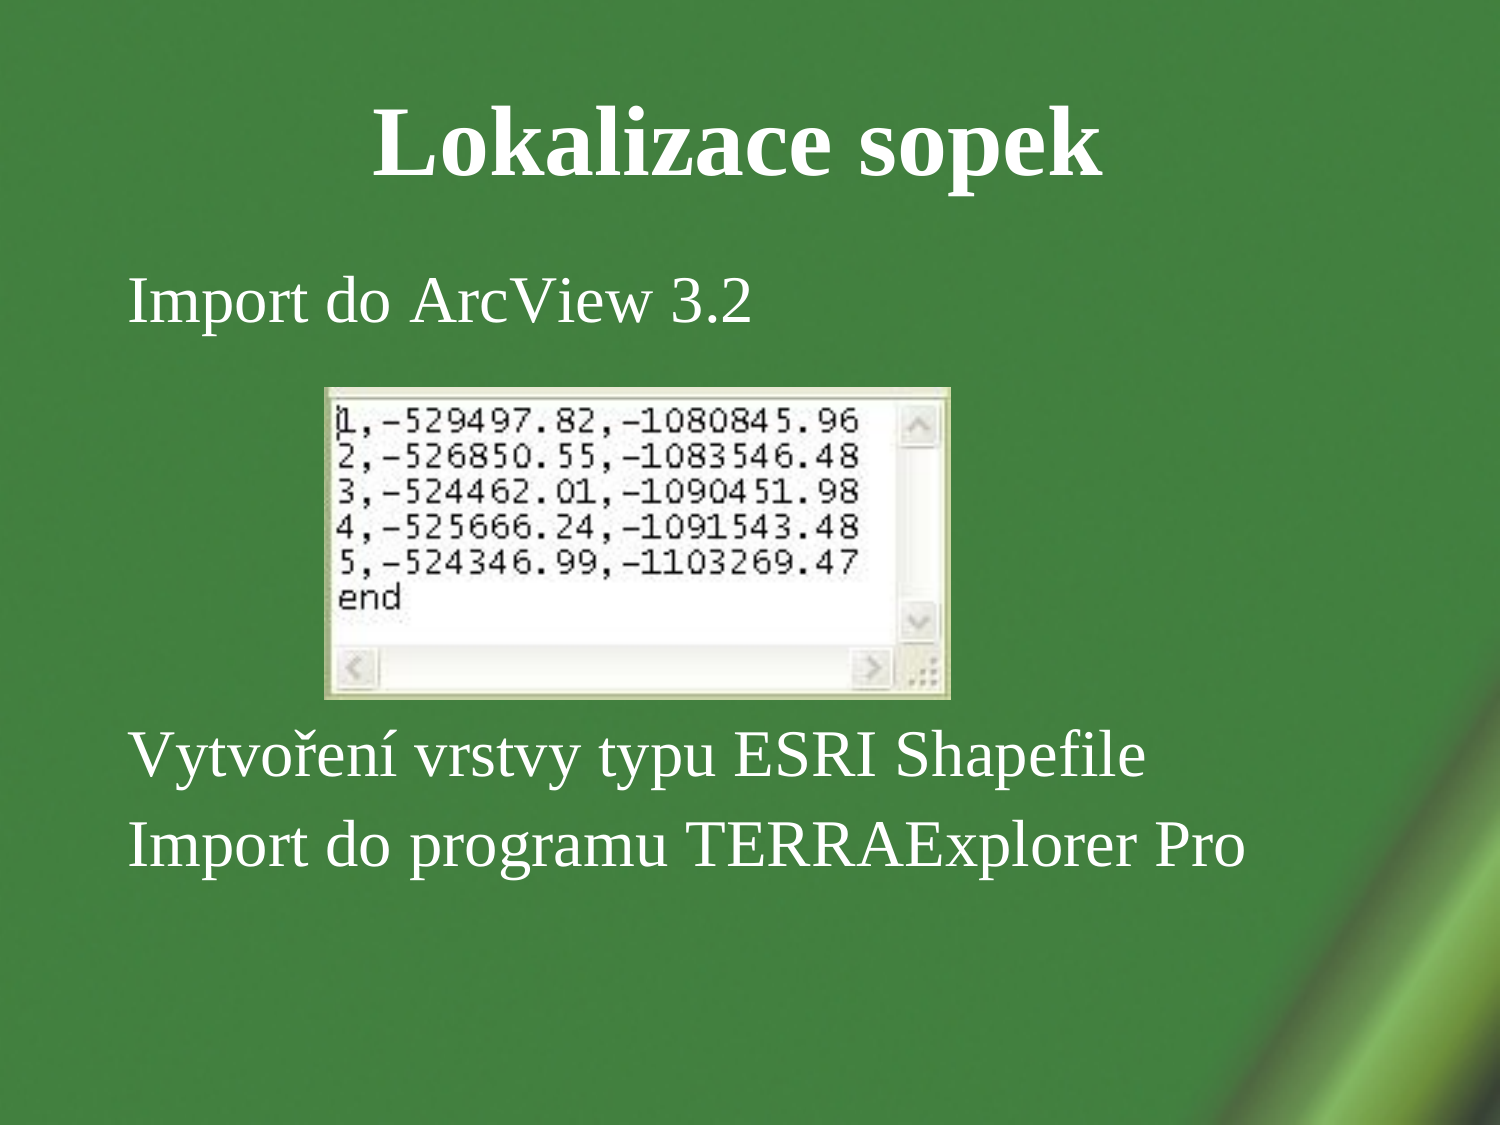

# Lokalizace sopek
Import do ArcView 3.2
Vytvoření vrstvy typu ESRI Shapefile
Import do programu TERRAExplorer Pro